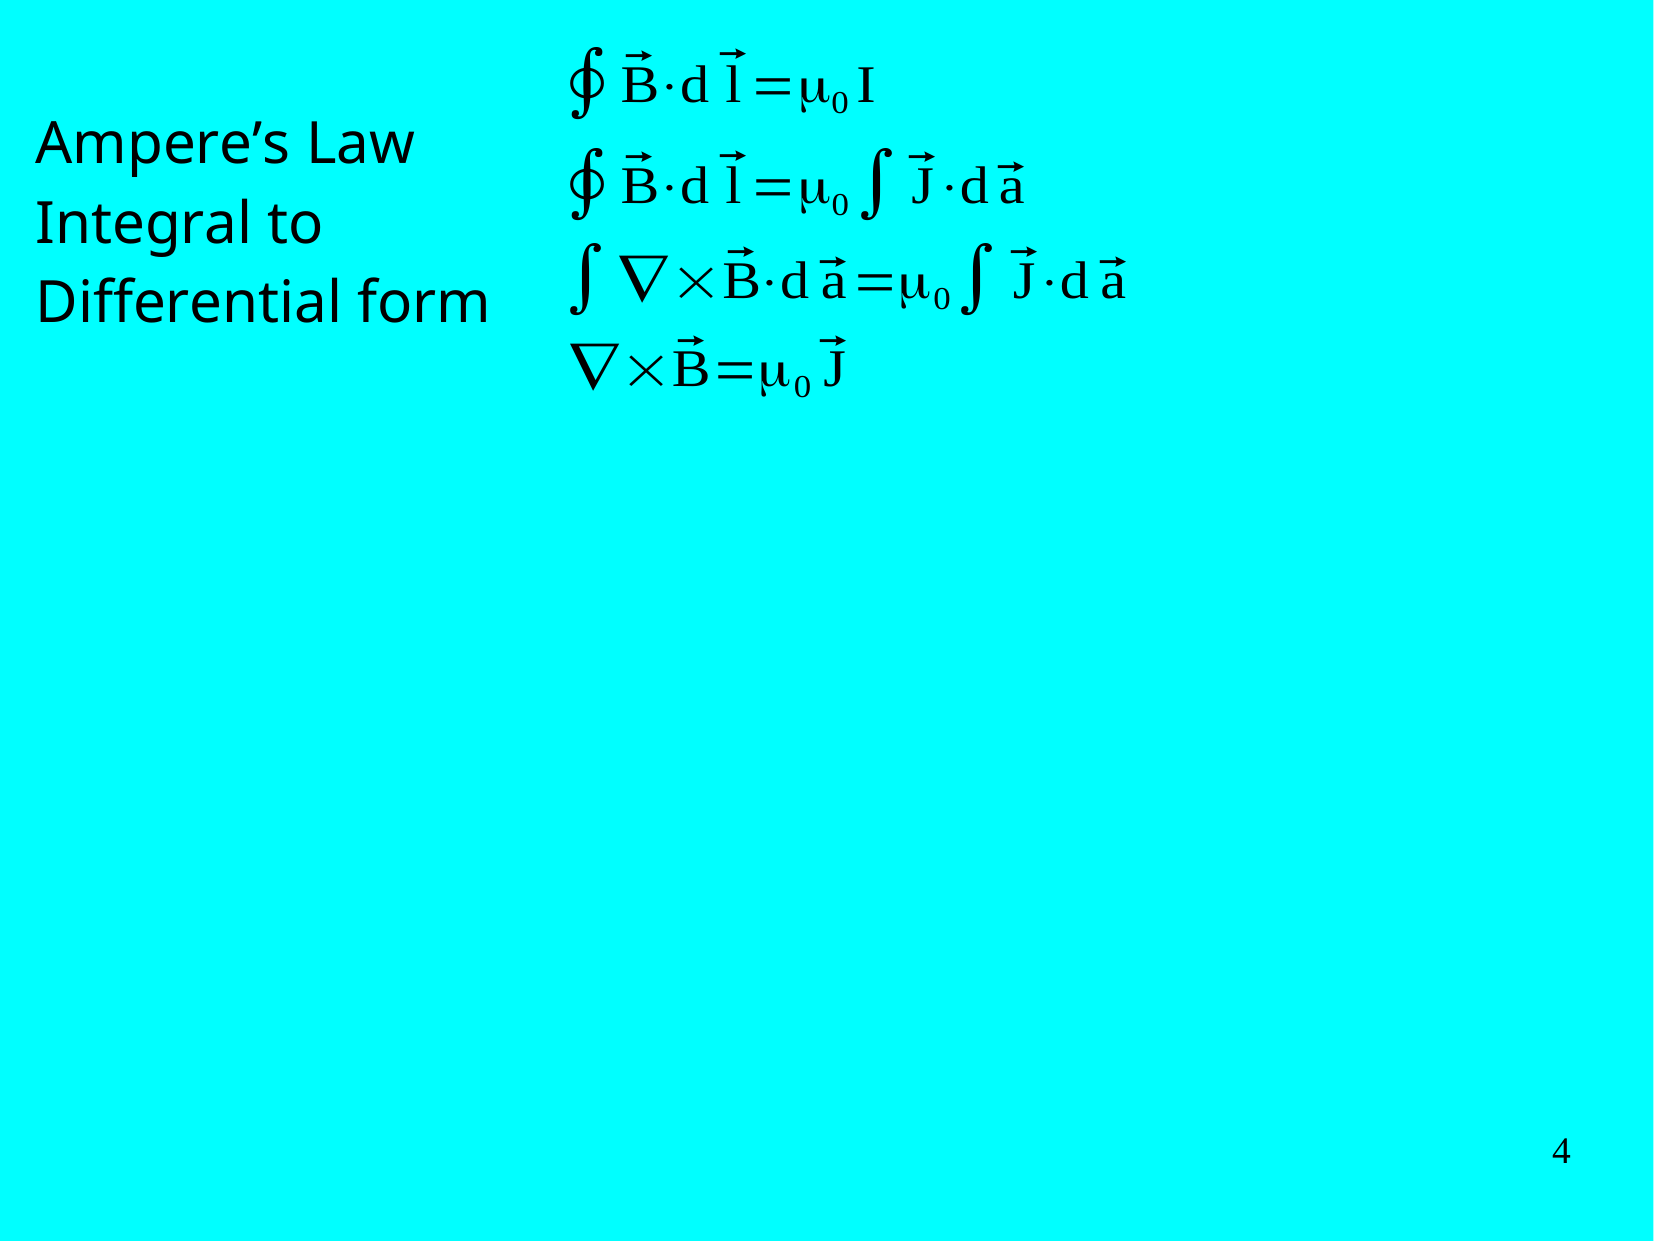

Ampere’s Law
Integral to
Differential form
4